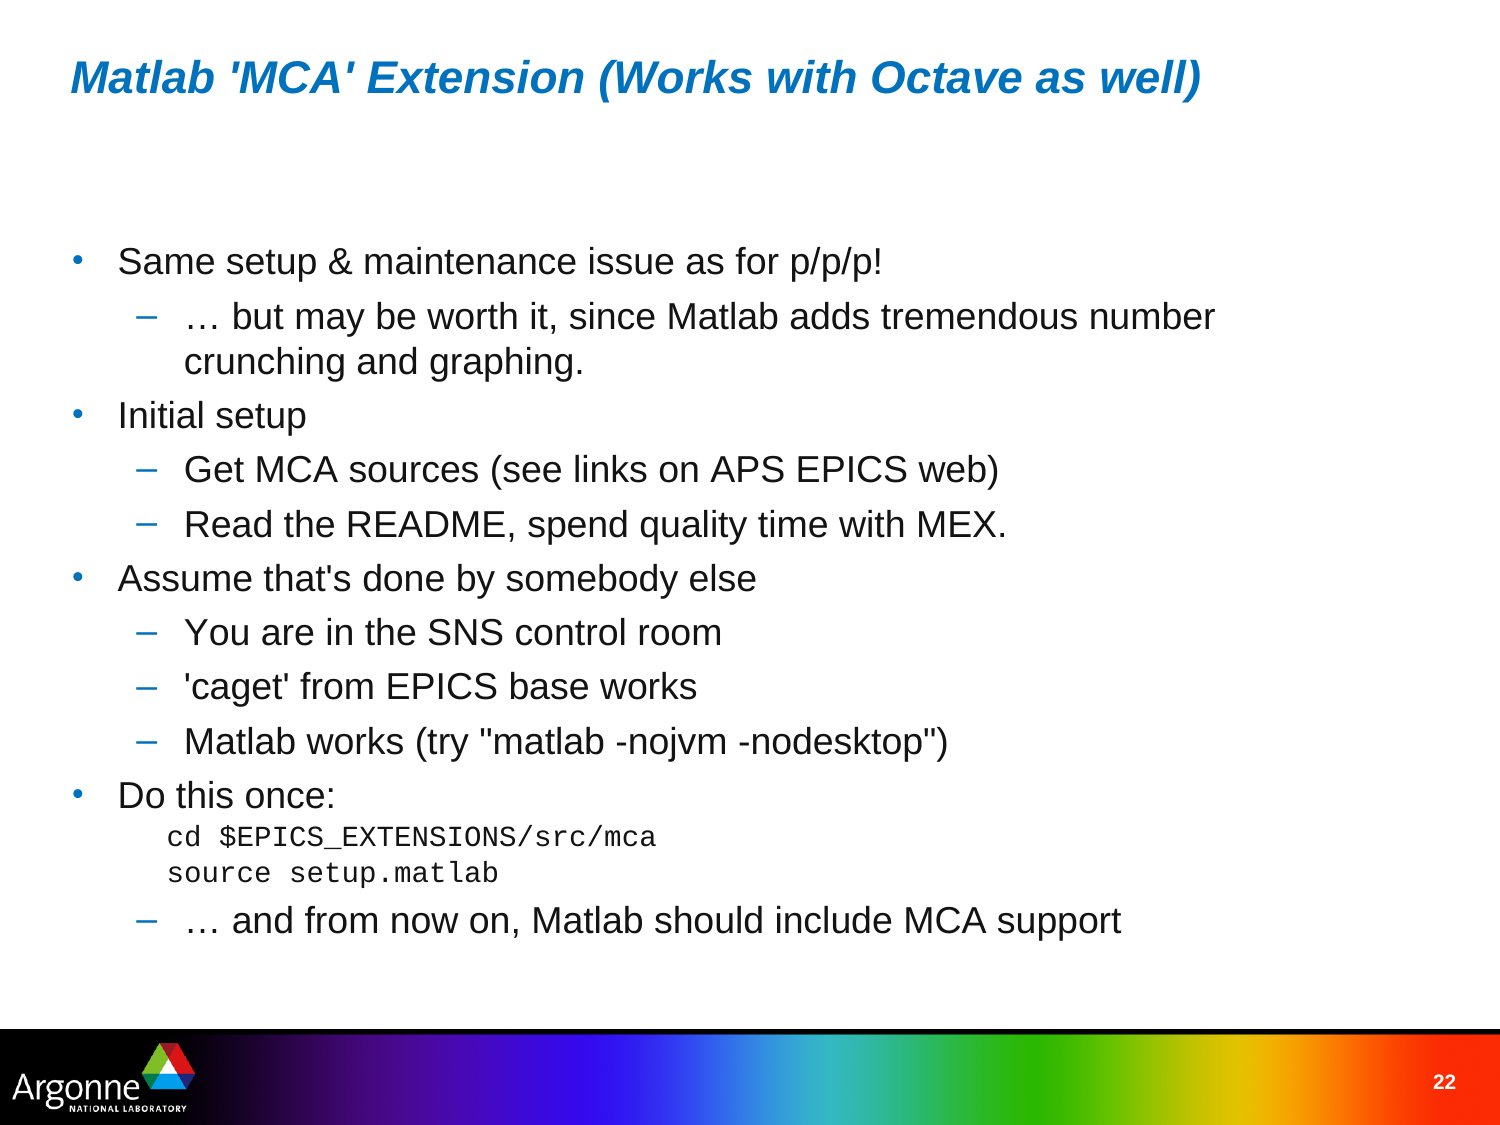

# Matlab 'MCA' Extension (Works with Octave as well)
Same setup & maintenance issue as for p/p/p!
… but may be worth it, since Matlab adds tremendous number crunching and graphing.
Initial setup
Get MCA sources (see links on APS EPICS web)
Read the README, spend quality time with MEX.
Assume that's done by somebody else
You are in the SNS control room
'caget' from EPICS base works
Matlab works (try "matlab -nojvm -nodesktop")
Do this once:
	cd $EPICS_EXTENSIONS/src/mca
	source setup.matlab
… and from now on, Matlab should include MCA support
22